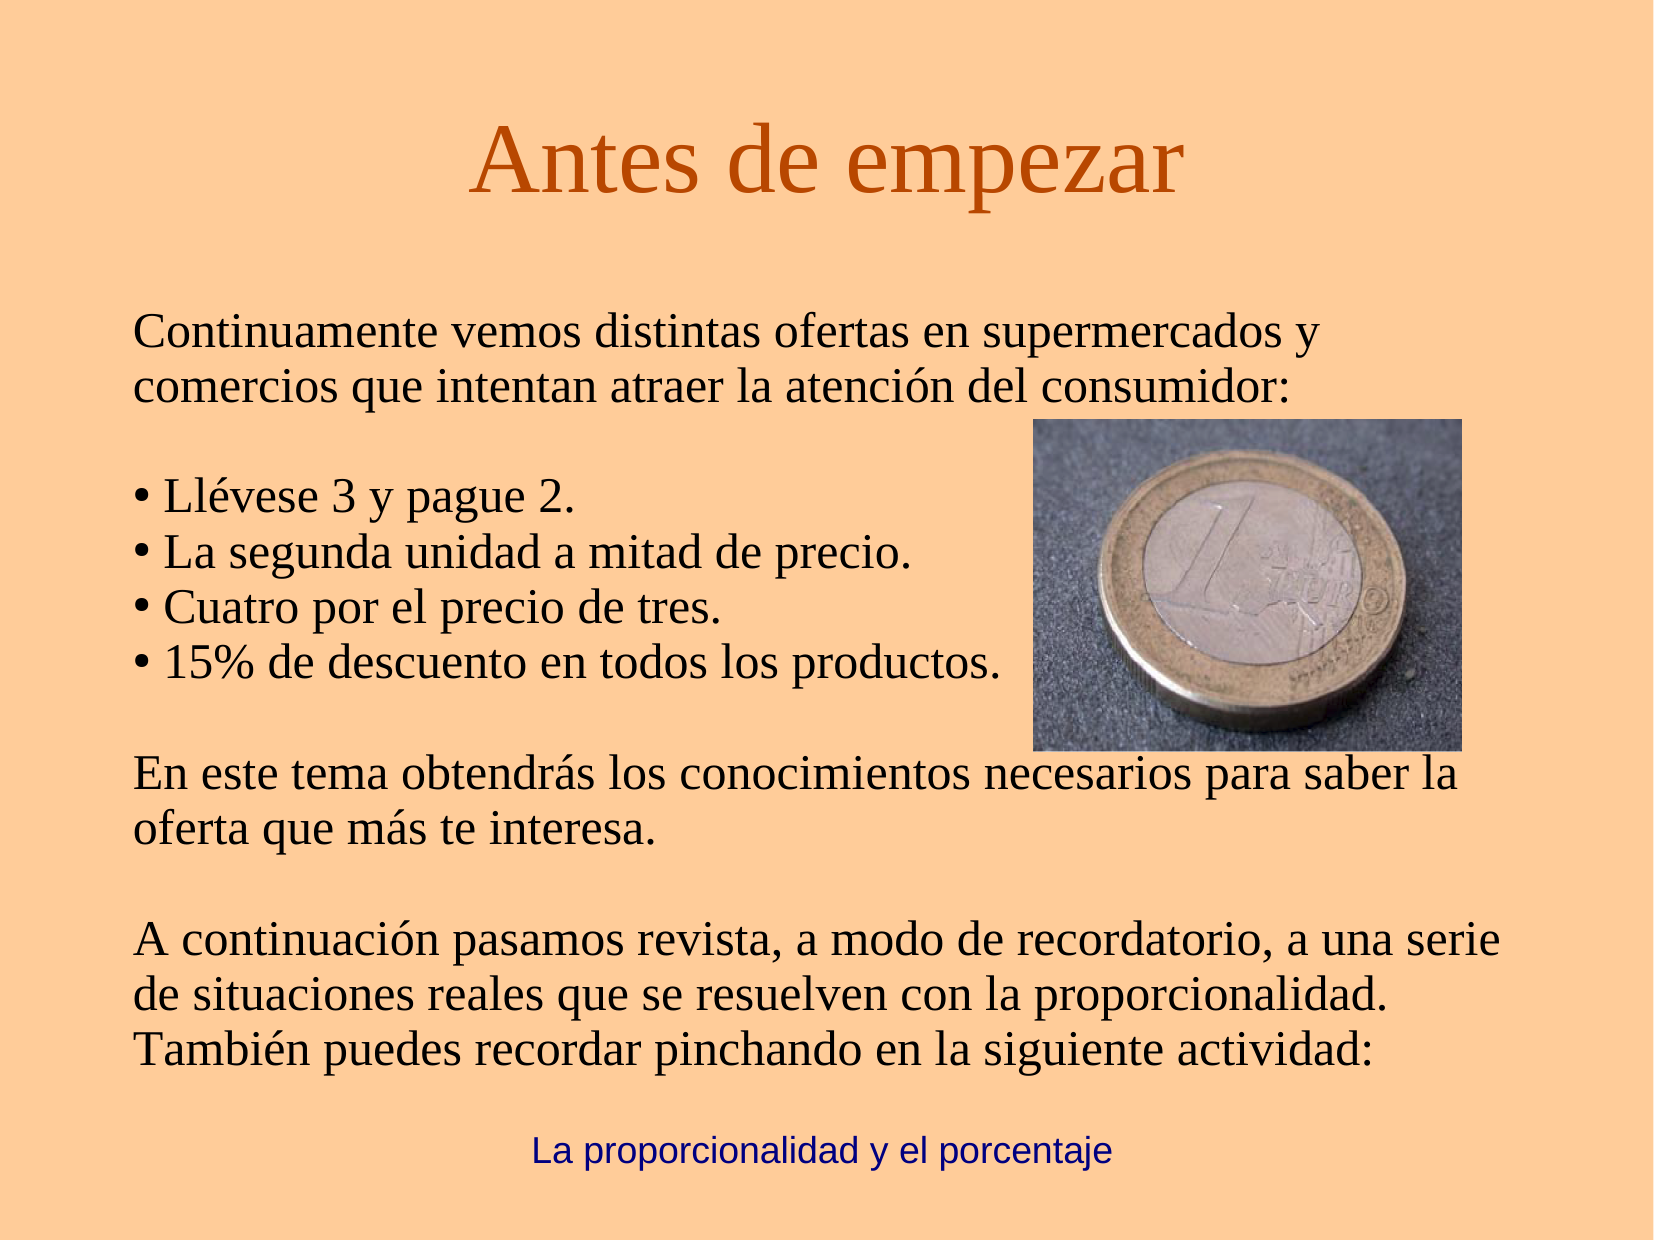

# Antes de empezar
Continuamente vemos distintas ofertas en supermercados y comercios que intentan atraer la atención del consumidor:
 Llévese 3 y pague 2.
 La segunda unidad a mitad de precio.
 Cuatro por el precio de tres.
 15% de descuento en todos los productos.
En este tema obtendrás los conocimientos necesarios para saber la oferta que más te interesa.
A continuación pasamos revista, a modo de recordatorio, a una serie de situaciones reales que se resuelven con la proporcionalidad. También puedes recordar pinchando en la siguiente actividad:
La proporcionalidad y el porcentaje